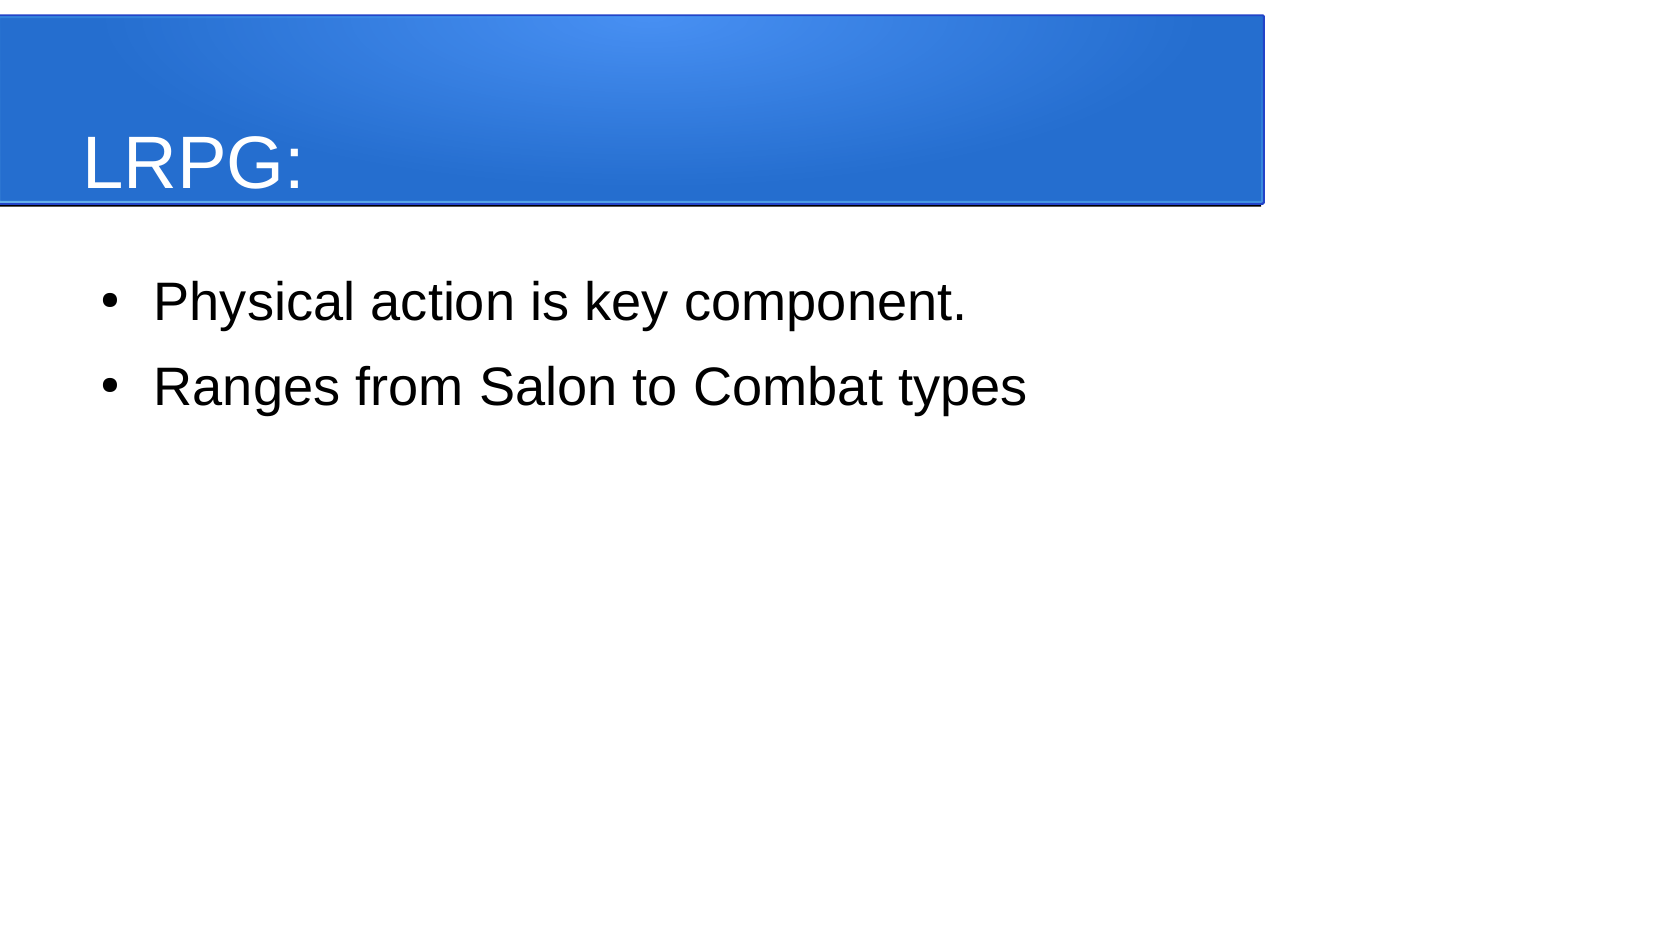

# LRPG:
Physical action is key component.
Ranges from Salon to Combat types